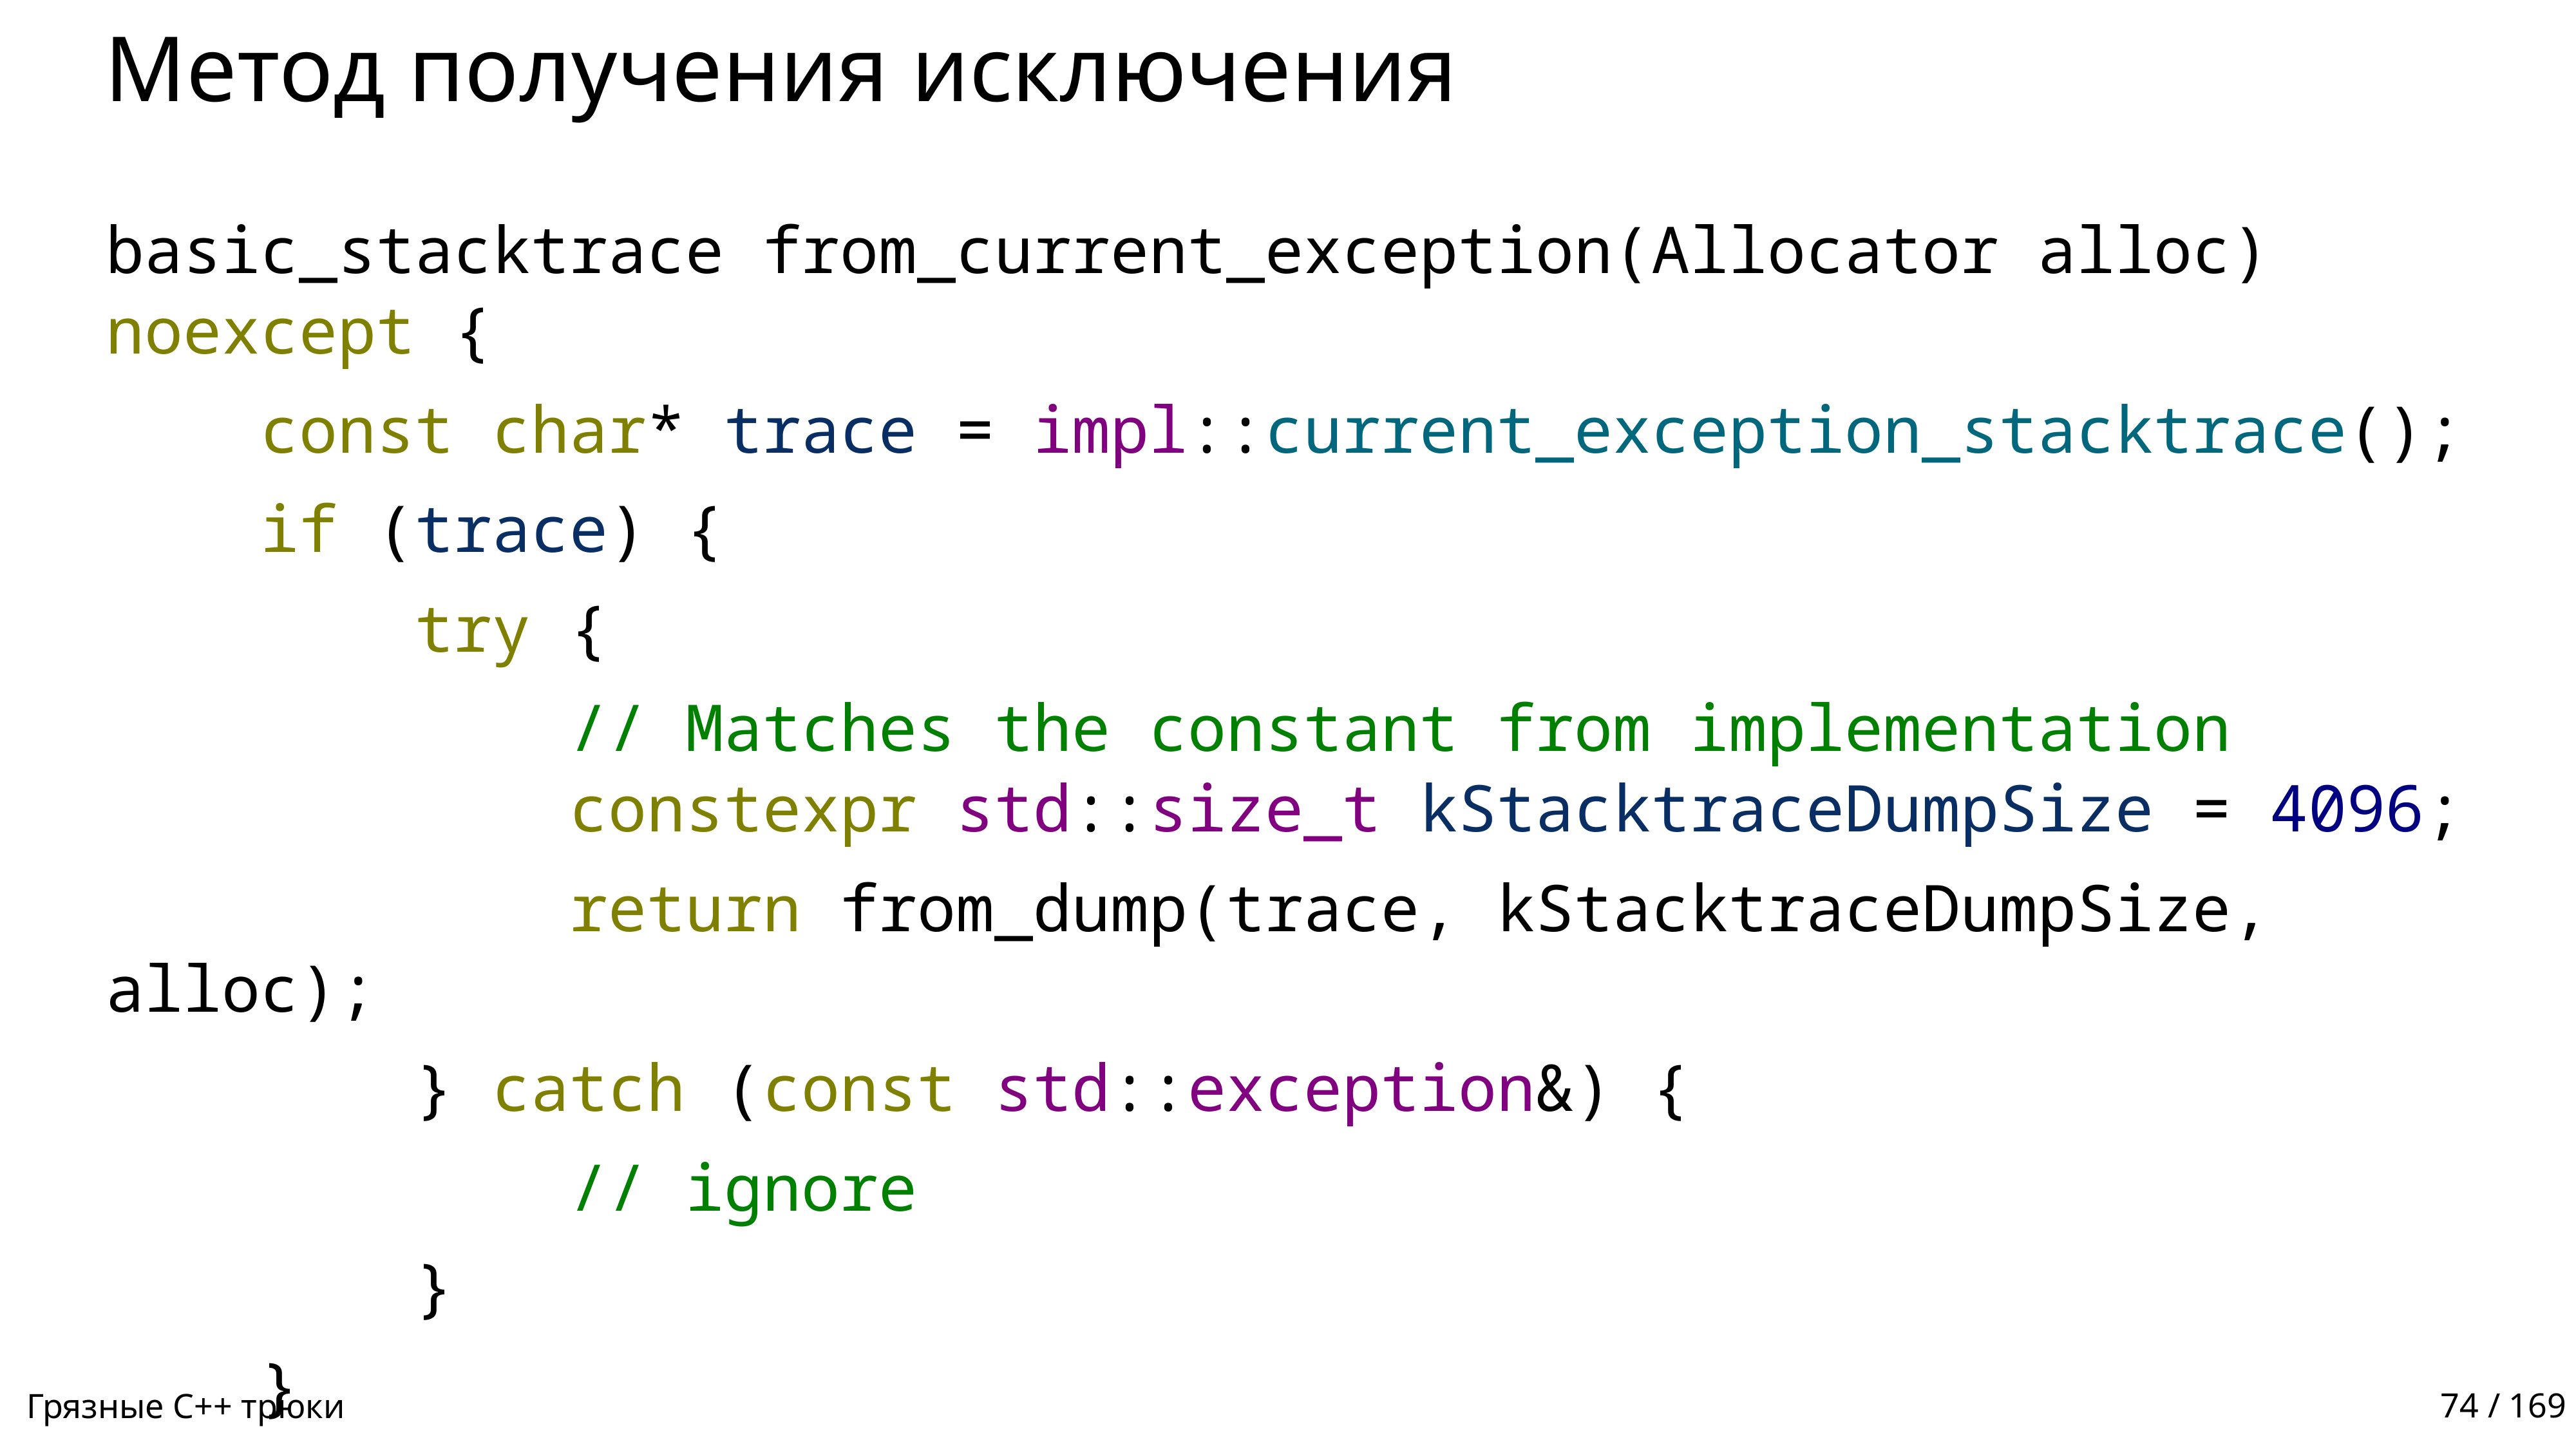

Метод получения исключения
# basic_stacktrace from_current_exception(Allocator alloc) noexcept {
 const char* trace = impl::current_exception_stacktrace();
 if (trace) {
 try {
 // Matches the constant from implementation
 constexpr std::size_t kStacktraceDumpSize = 4096;
 return from_dump(trace, kStacktraceDumpSize, alloc);
 } catch (const std::exception&) {
 // ignore
 }
 }
 return basic_stacktrace{0, 0, alloc};
}
Грязные C++ трюки